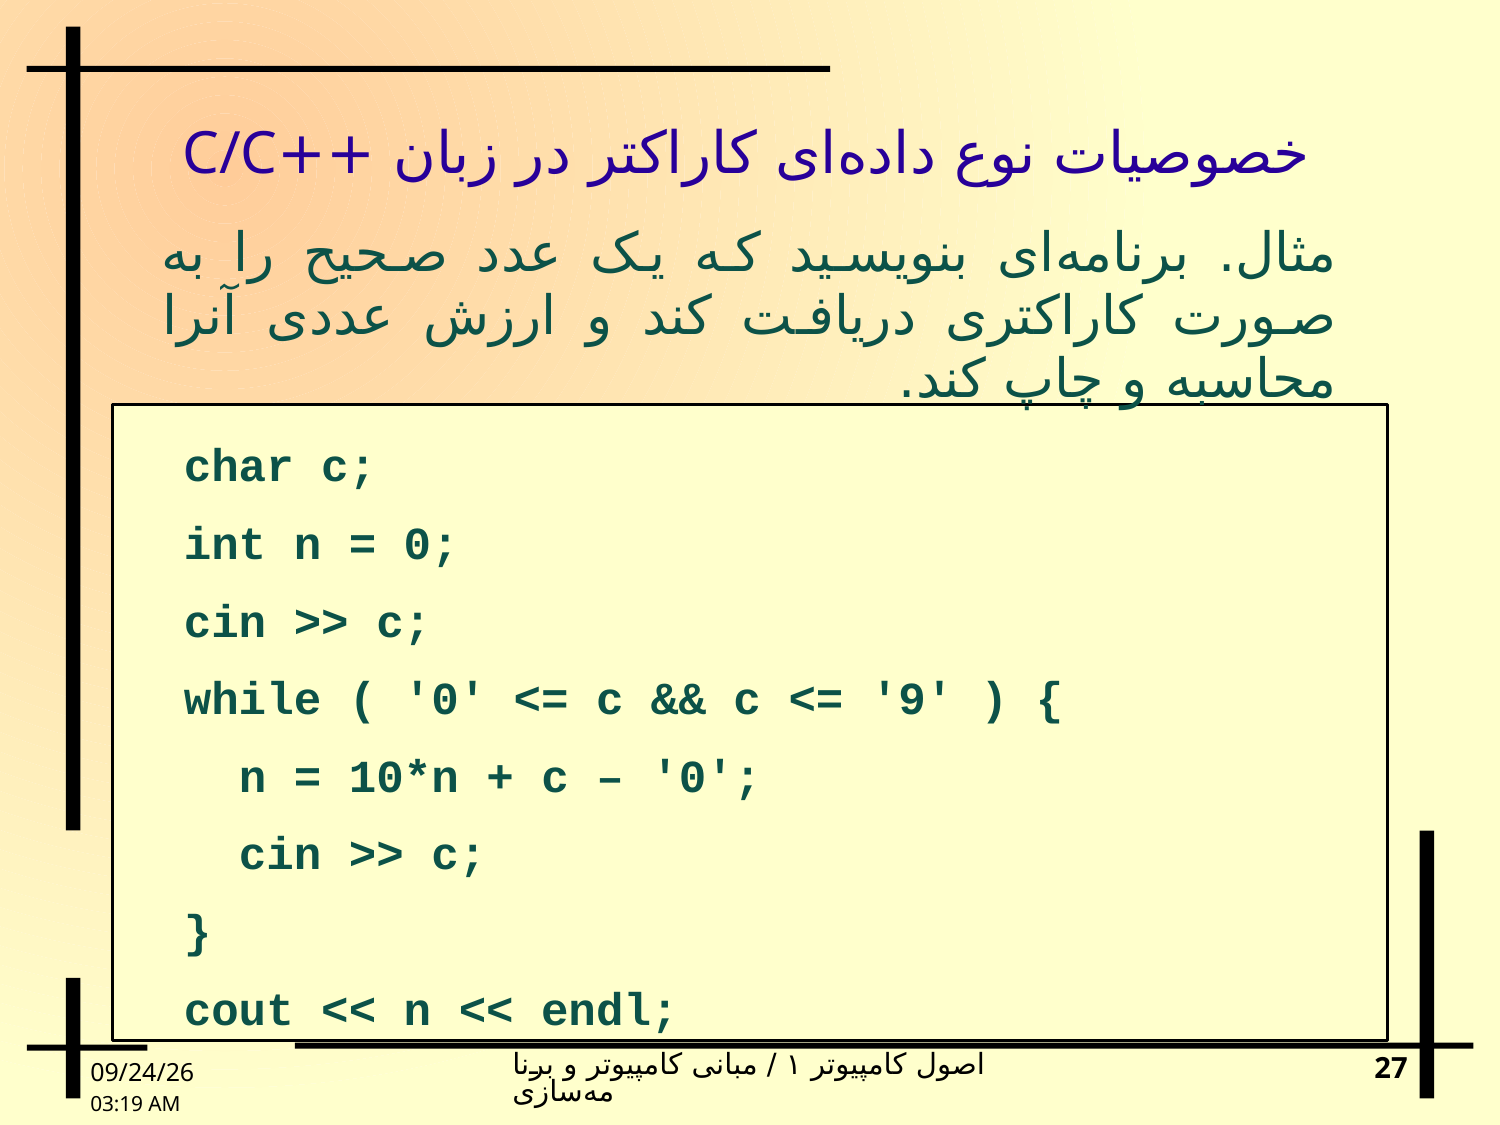

# خصوصیات نوع داده‌ای کاراکتر در زبان ++C/C
مثال. برنامه‌ای بنویسید که یک عدد صحیح را به صورت کاراکتری دریافت کند و ارزش عددی آنرا محاسبه و چاپ کند.
 char c;
 int n = 0;
 cin >> c;
 while ( '0' <= c && c <= '9' ) {
 n = 10*n + c – '0';
 cin >> c;
 }
 cout << n << endl;
اصول کامپیوتر ۱ / مبانی کامپیوتر و برنامه‌سازی
27